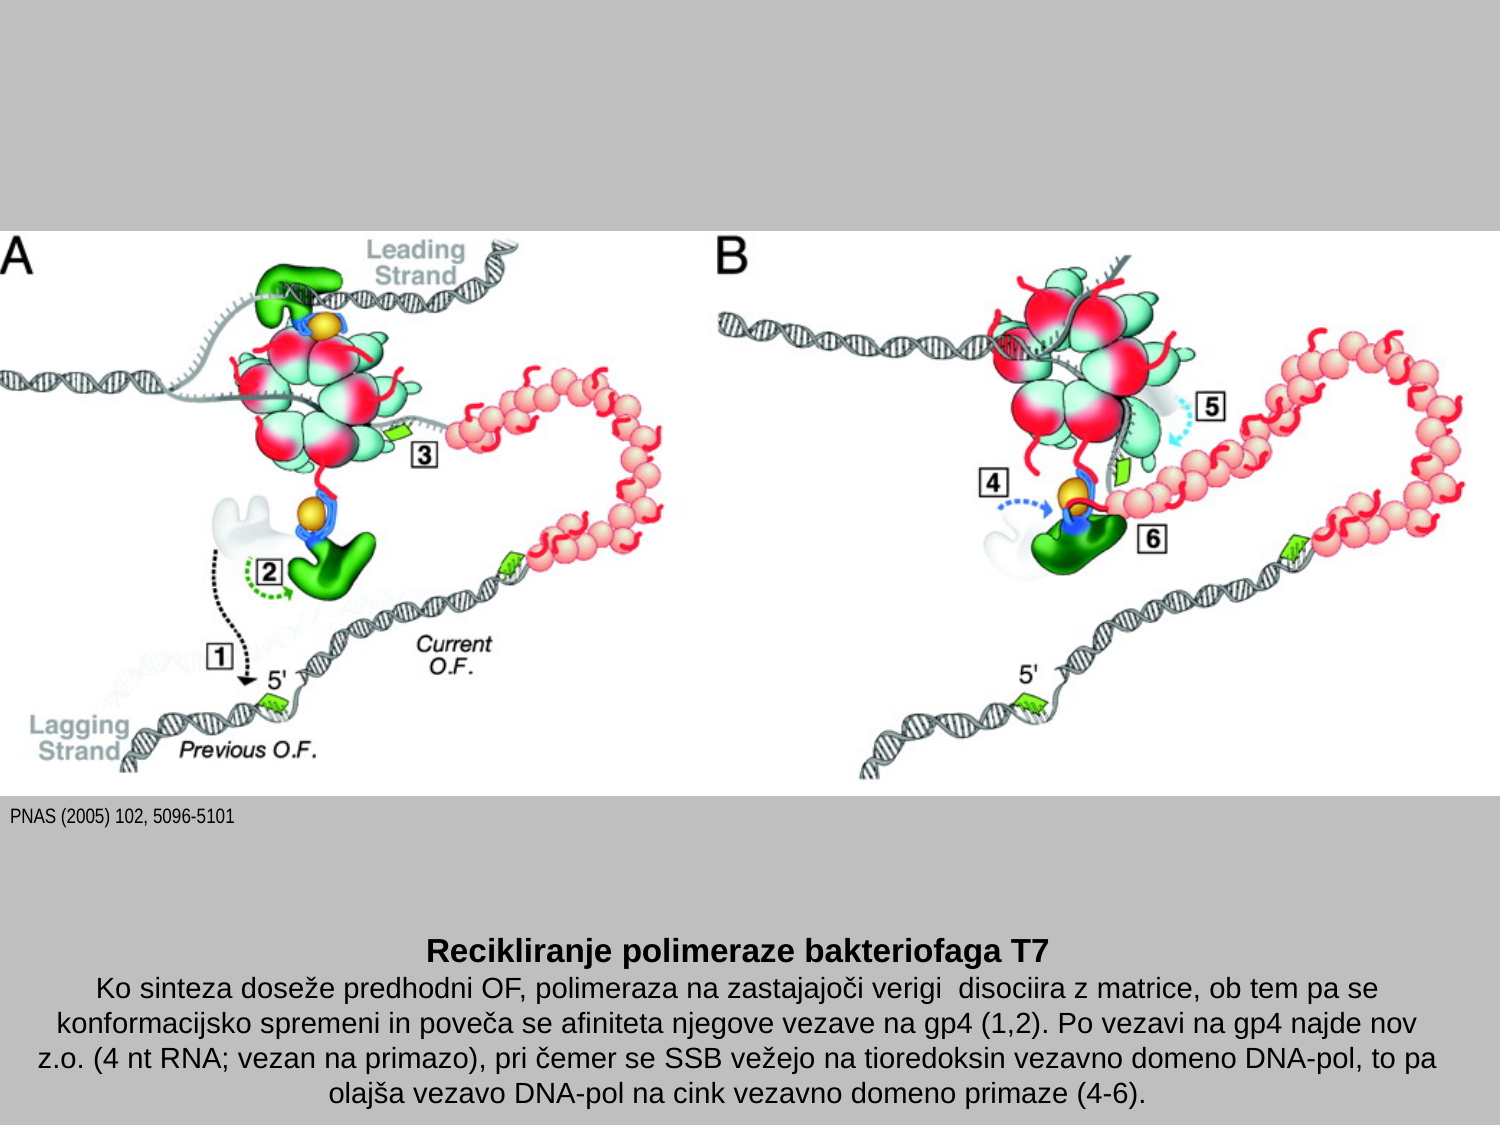

PNAS (2005) 102, 5096-5101
Recikliranje polimeraze bakteriofaga T7
Ko sinteza doseže predhodni OF, polimeraza na zastajajoči verigi disociira z matrice, ob tem pa se konformacijsko spremeni in poveča se afiniteta njegove vezave na gp4 (1,2). Po vezavi na gp4 najde nov z.o. (4 nt RNA; vezan na primazo), pri čemer se SSB vežejo na tioredoksin vezavno domeno DNA-pol, to pa olajša vezavo DNA-pol na cink vezavno domeno primaze (4-6).